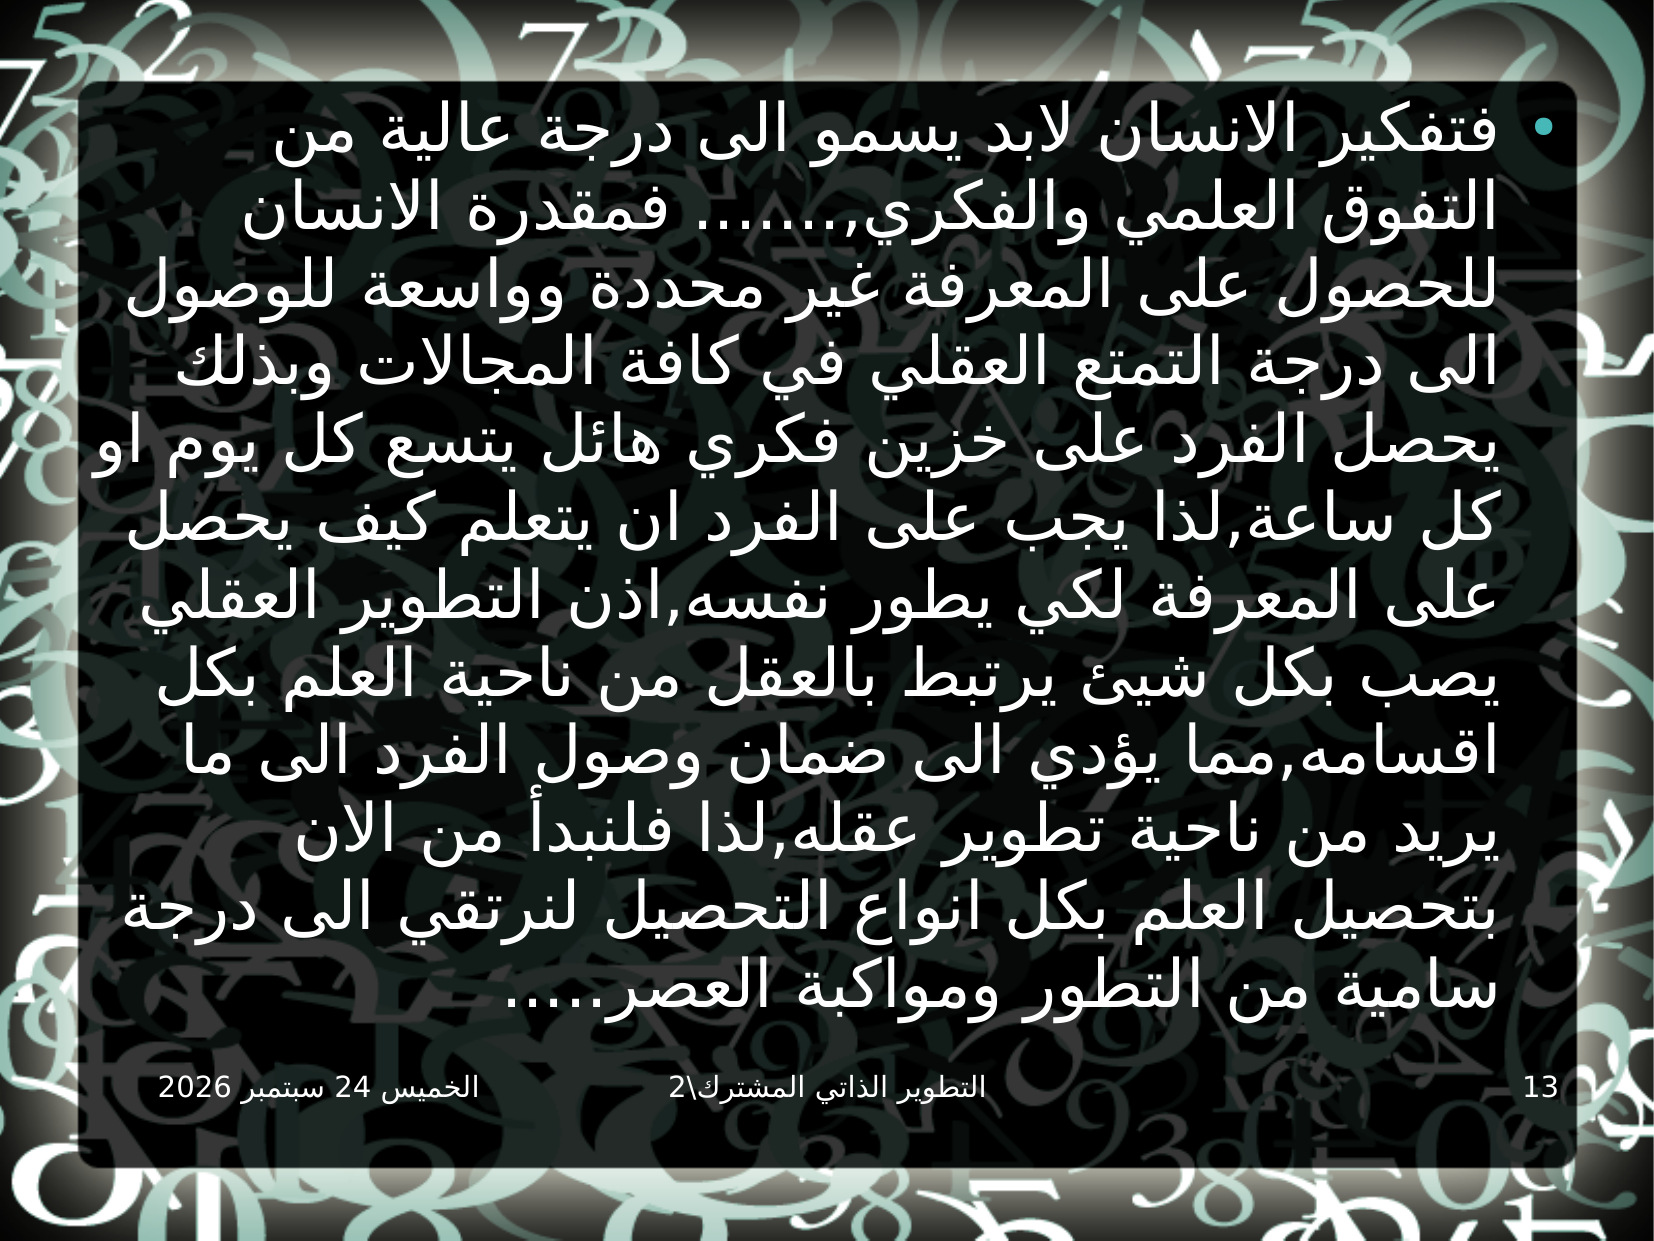

# .
فتفكير الانسان لابد يسمو الى درجة عالية من التفوق العلمي والفكري,....... فمقدرة الانسان للحصول على المعرفة غير محددة وواسعة للوصول الى درجة التمتع العقلي في كافة المجالات وبذلك يحصل الفرد على خزين فكري هائل يتسع كل يوم او كل ساعة,لذا يجب على الفرد ان يتعلم كيف يحصل على المعرفة لكي يطور نفسه,اذن التطوير العقلي يصب بكل شيئ يرتبط بالعقل من ناحية العلم بكل اقسامه,مما يؤدي الى ضمان وصول الفرد الى ما يريد من ناحية تطوير عقله,لذا فلنبدأ من الان بتحصيل العلم بكل انواع التحصيل لنرتقي الى درجة سامية من التطور ومواكبة العصر.....
التطوير الذاتي المشترك\2
13